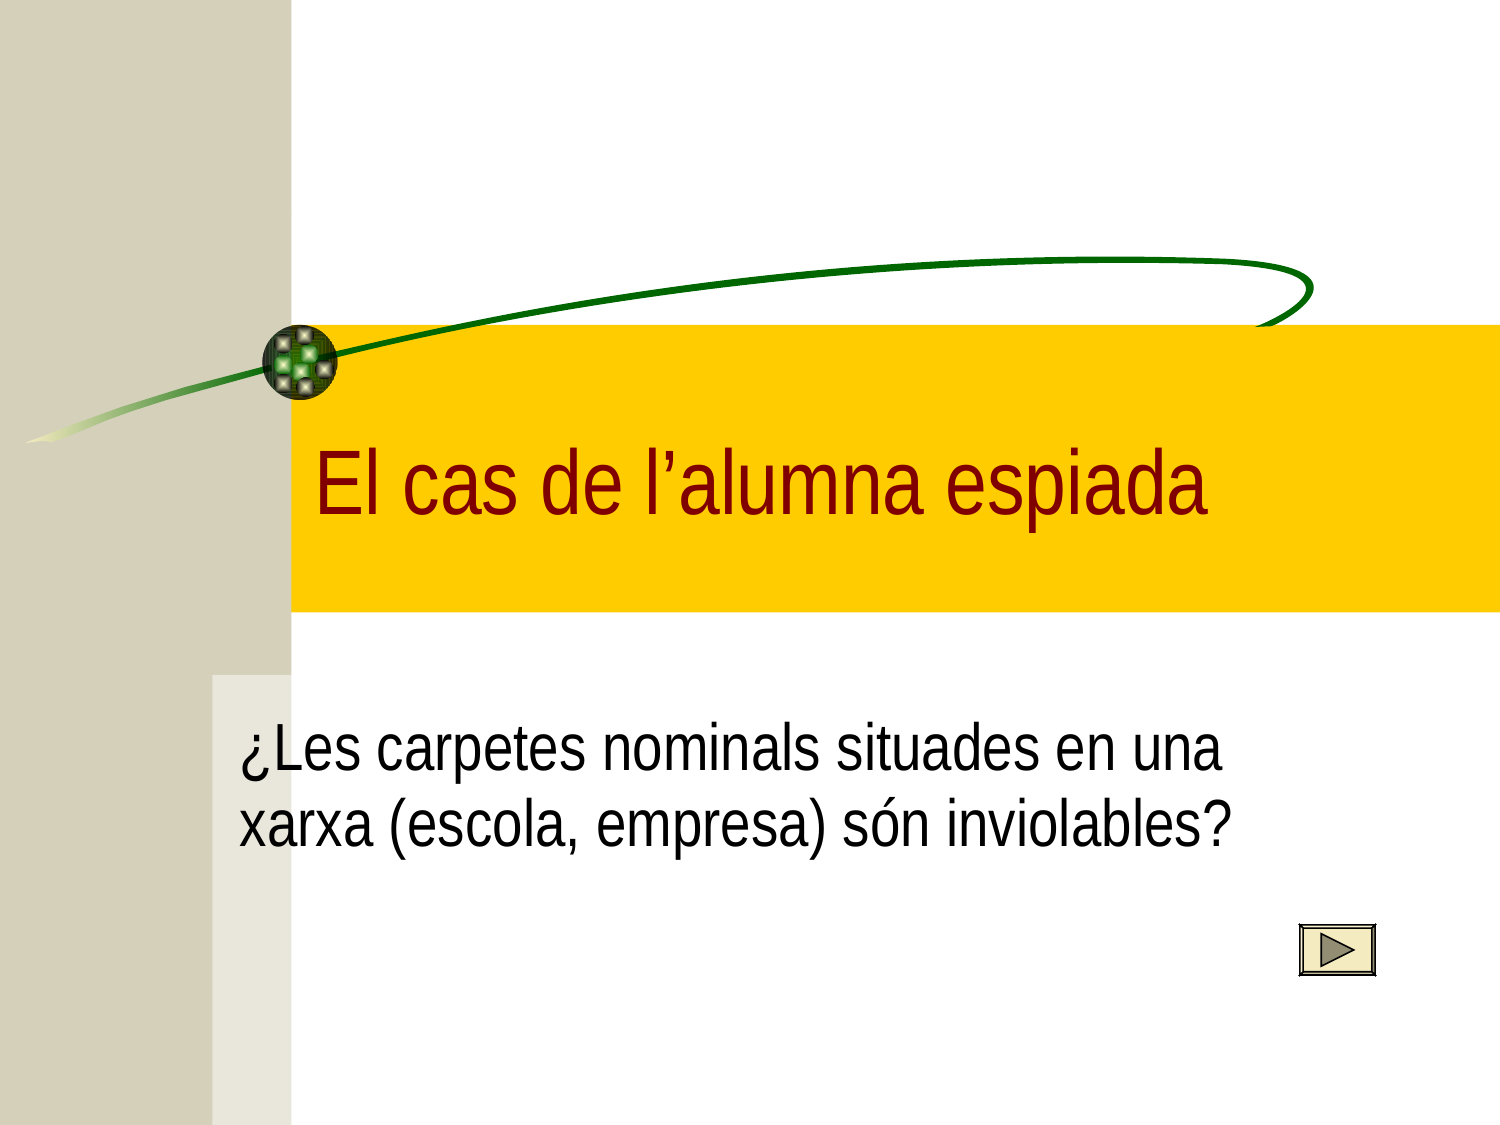

# El cas de l’alumna espiada
¿Les carpetes nominals situades en una xarxa (escola, empresa) són inviolables?